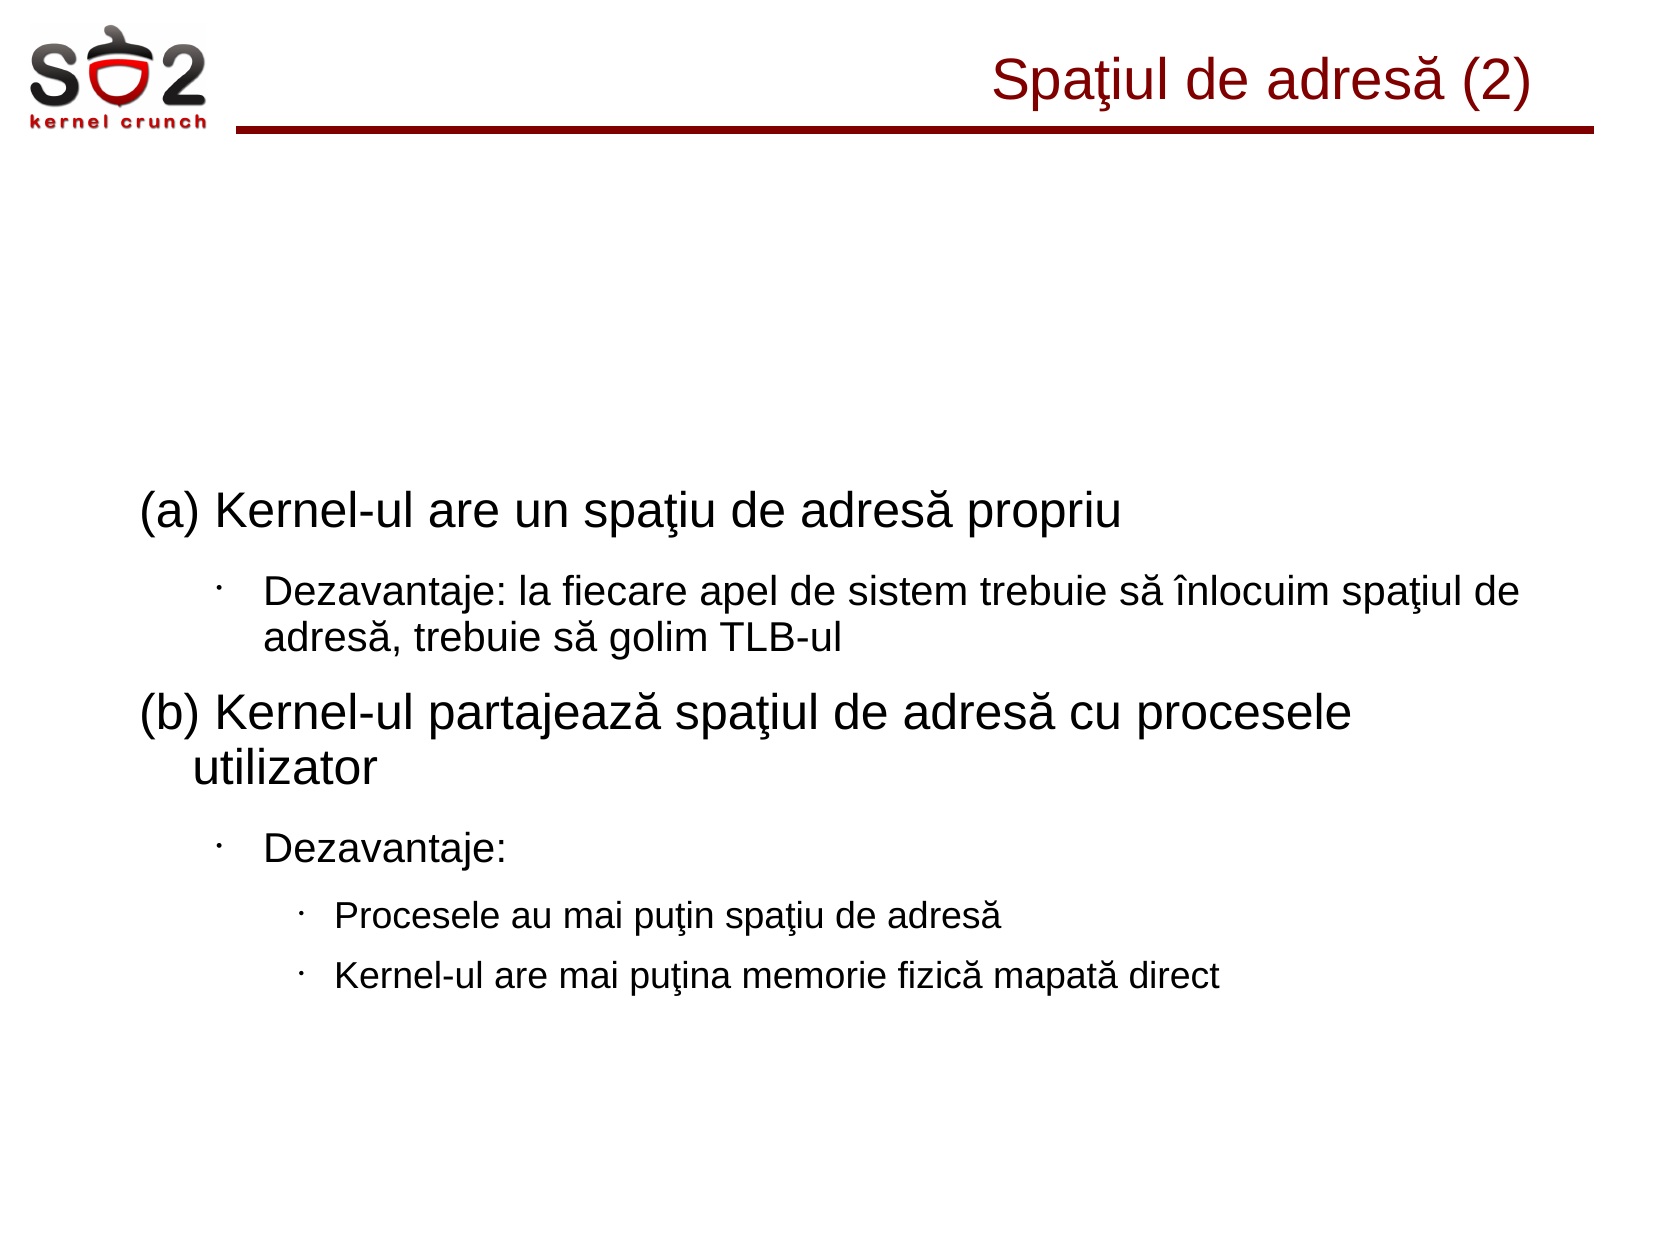

# Spaţiul de adresă (2)
 Kernel-ul are un spaţiu de adresă propriu
Dezavantaje: la fiecare apel de sistem trebuie să înlocuim spaţiul de adresă, trebuie să golim TLB-ul
 Kernel-ul partajează spaţiul de adresă cu procesele utilizator
Dezavantaje:
Procesele au mai puţin spaţiu de adresă
Kernel-ul are mai puţina memorie fizică mapată direct